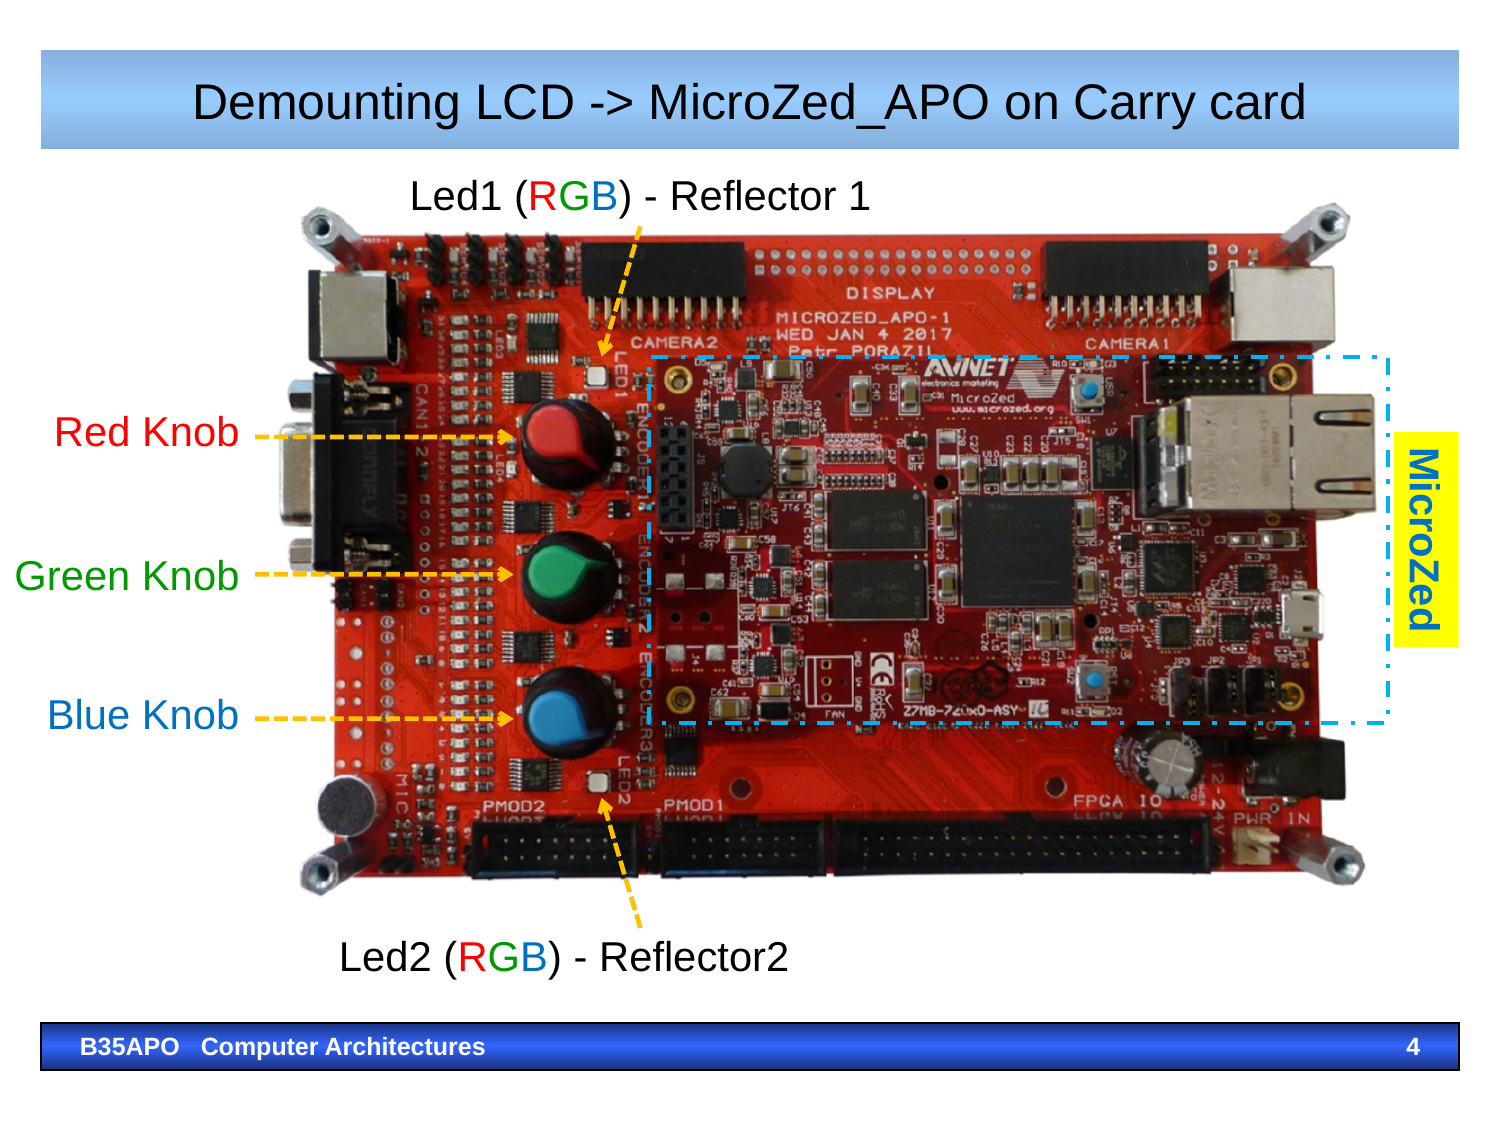

# Demounting LCD -> MicroZed_APO on Carry card
Led1 (RGB) - Reflector 1
Red Knob
MicroZed
Green Knob
Blue Knob
Led2 (RGB) - Reflector2
B35APO Computer Architectures